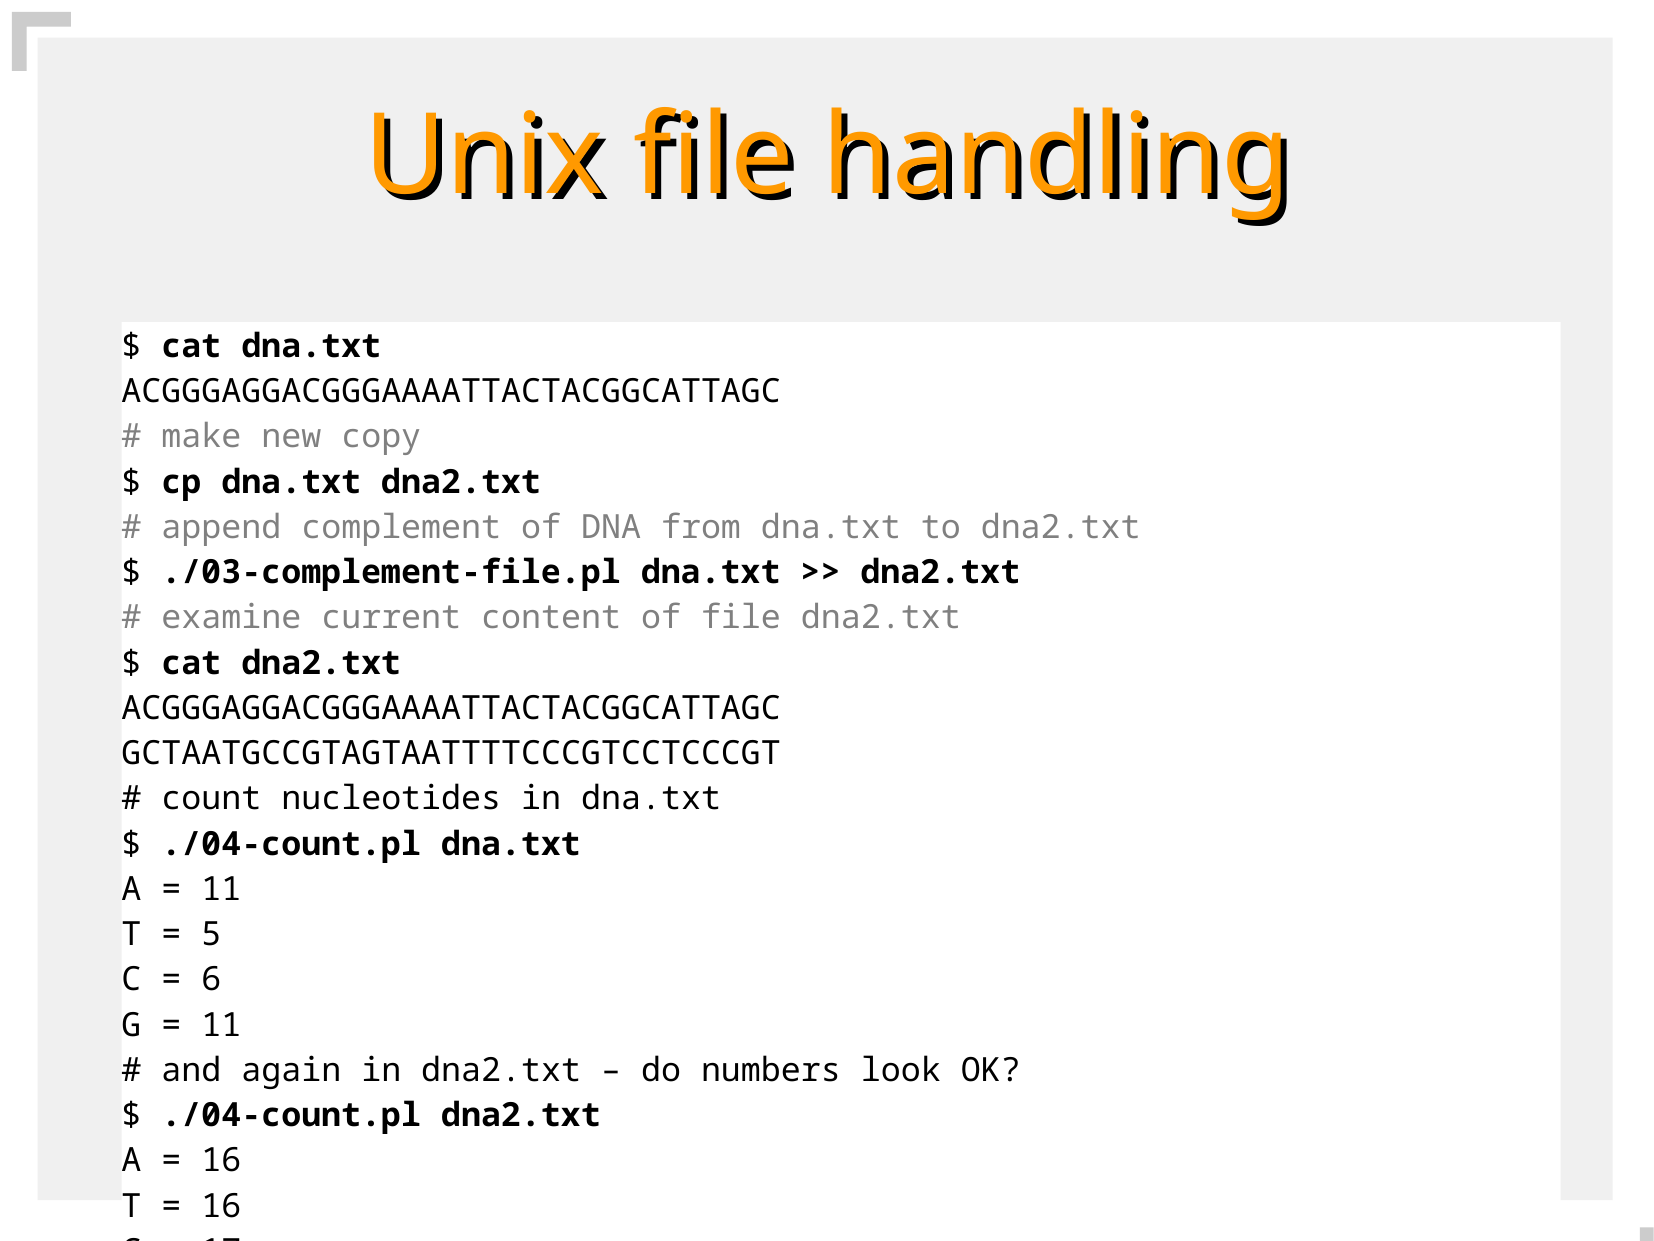

# Unix file handling
$ cat dna.txt
ACGGGAGGACGGGAAAATTACTACGGCATTAGC
# make new copy
$ cp dna.txt dna2.txt
# append complement of DNA from dna.txt to dna2.txt
$ ./03-complement-file.pl dna.txt >> dna2.txt
# examine current content of file dna2.txt
$ cat dna2.txt
ACGGGAGGACGGGAAAATTACTACGGCATTAGC
GCTAATGCCGTAGTAATTTTCCCGTCCTCCCGT
# count nucleotides in dna.txt
$ ./04-count.pl dna.txt
A = 11
T = 5
C = 6
G = 11
# and again in dna2.txt – do numbers look OK?
$ ./04-count.pl dna2.txt
A = 16
T = 16
C = 17
G = 17